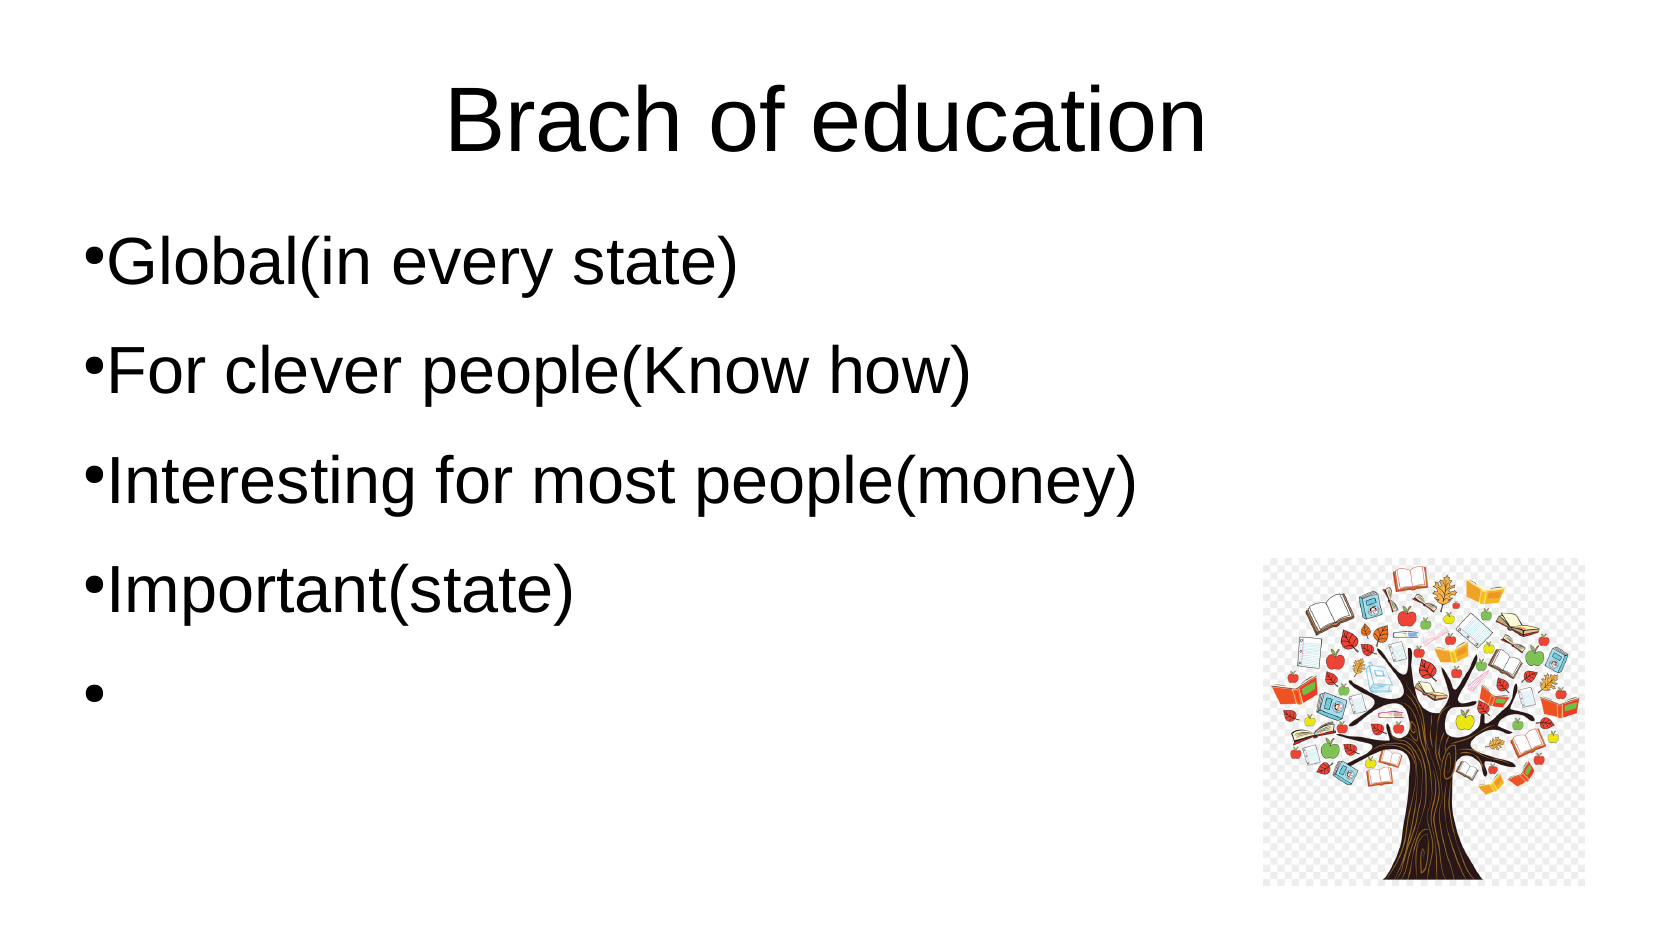

# Brach of education
Global(in every state)
For clever people(Know how)
Interesting for most people(money)
Important(state)